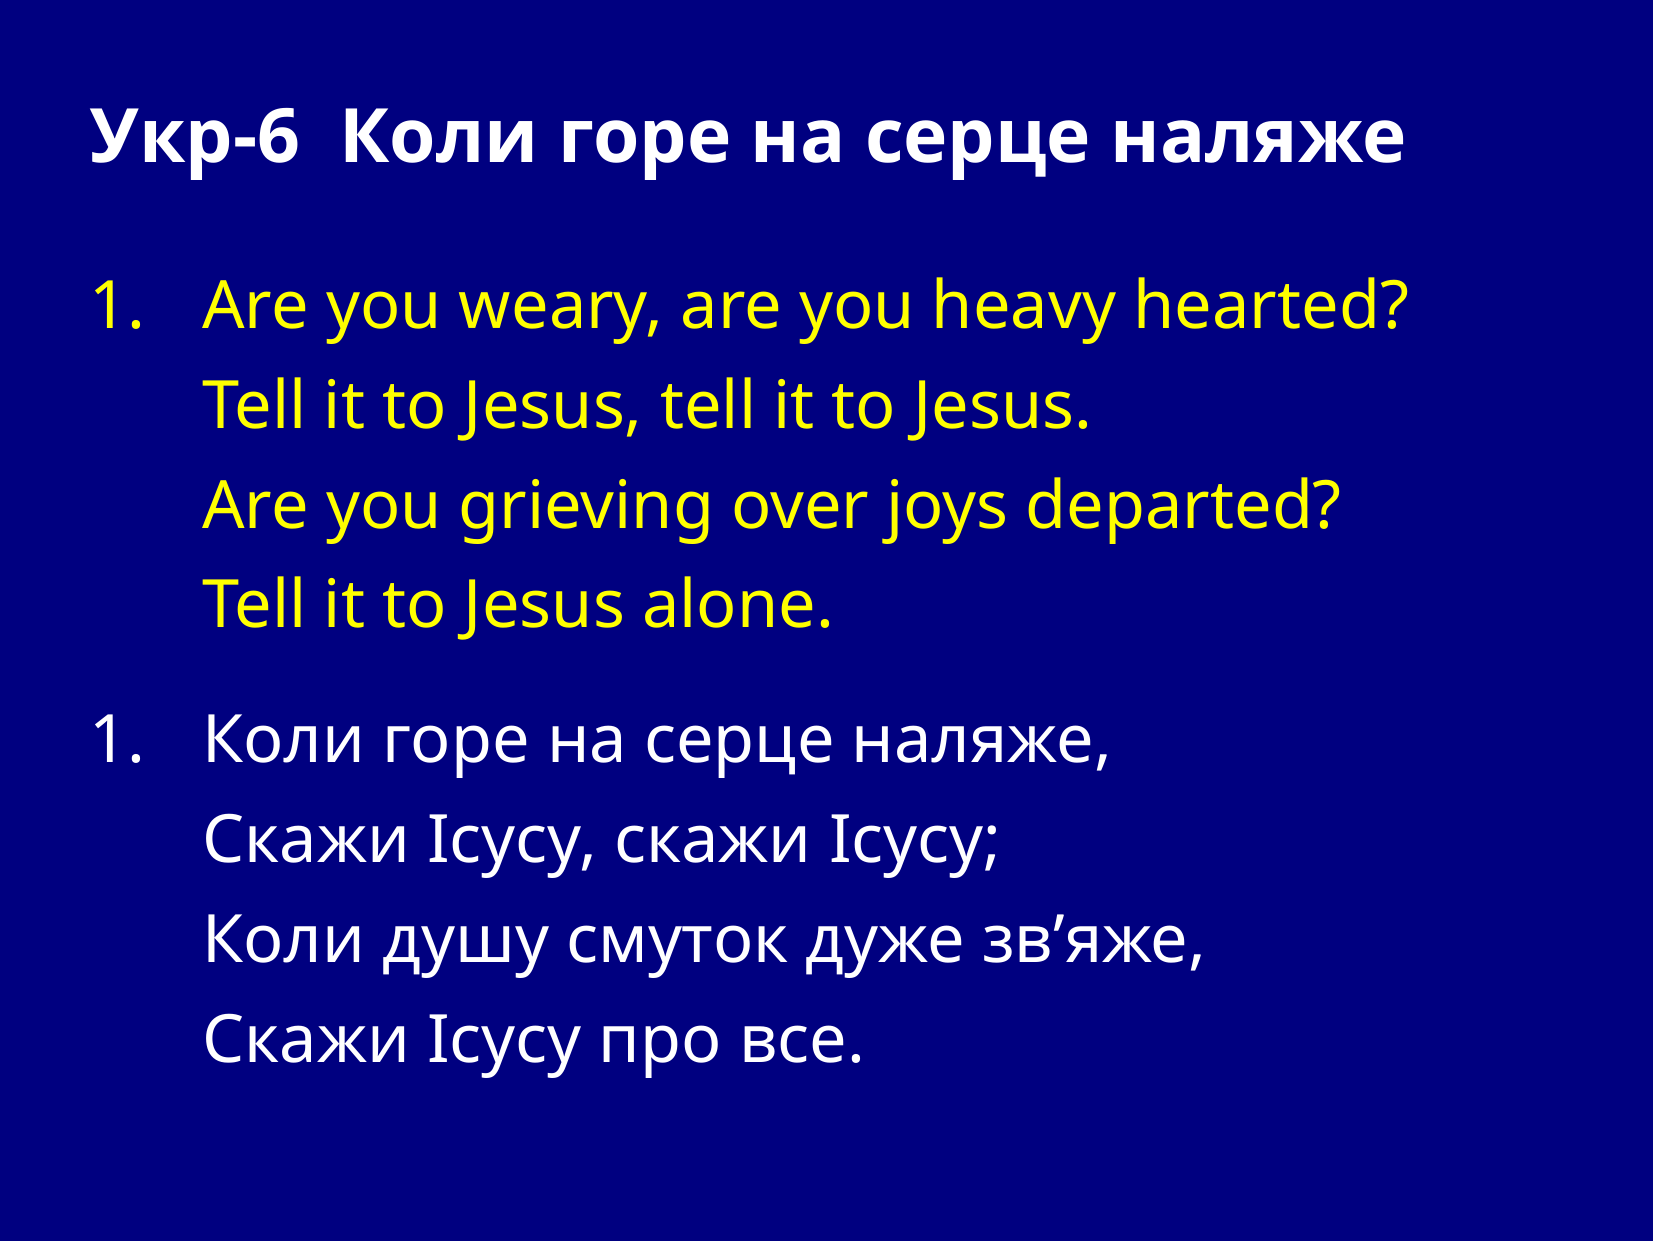

Укр-6 Коли горе на серце наляже
1.	Are you weary, are you heavy hearted?
	Tell it to Jesus, tell it to Jesus.
	Are you grieving over joys departed?
	Tell it to Jesus alone.
1.	Коли горе на серце наляже,
	Скажи Ісусу, скажи Ісусу;
	Коли душу смуток дуже зв’яже,
	Скажи Ісусу про все.